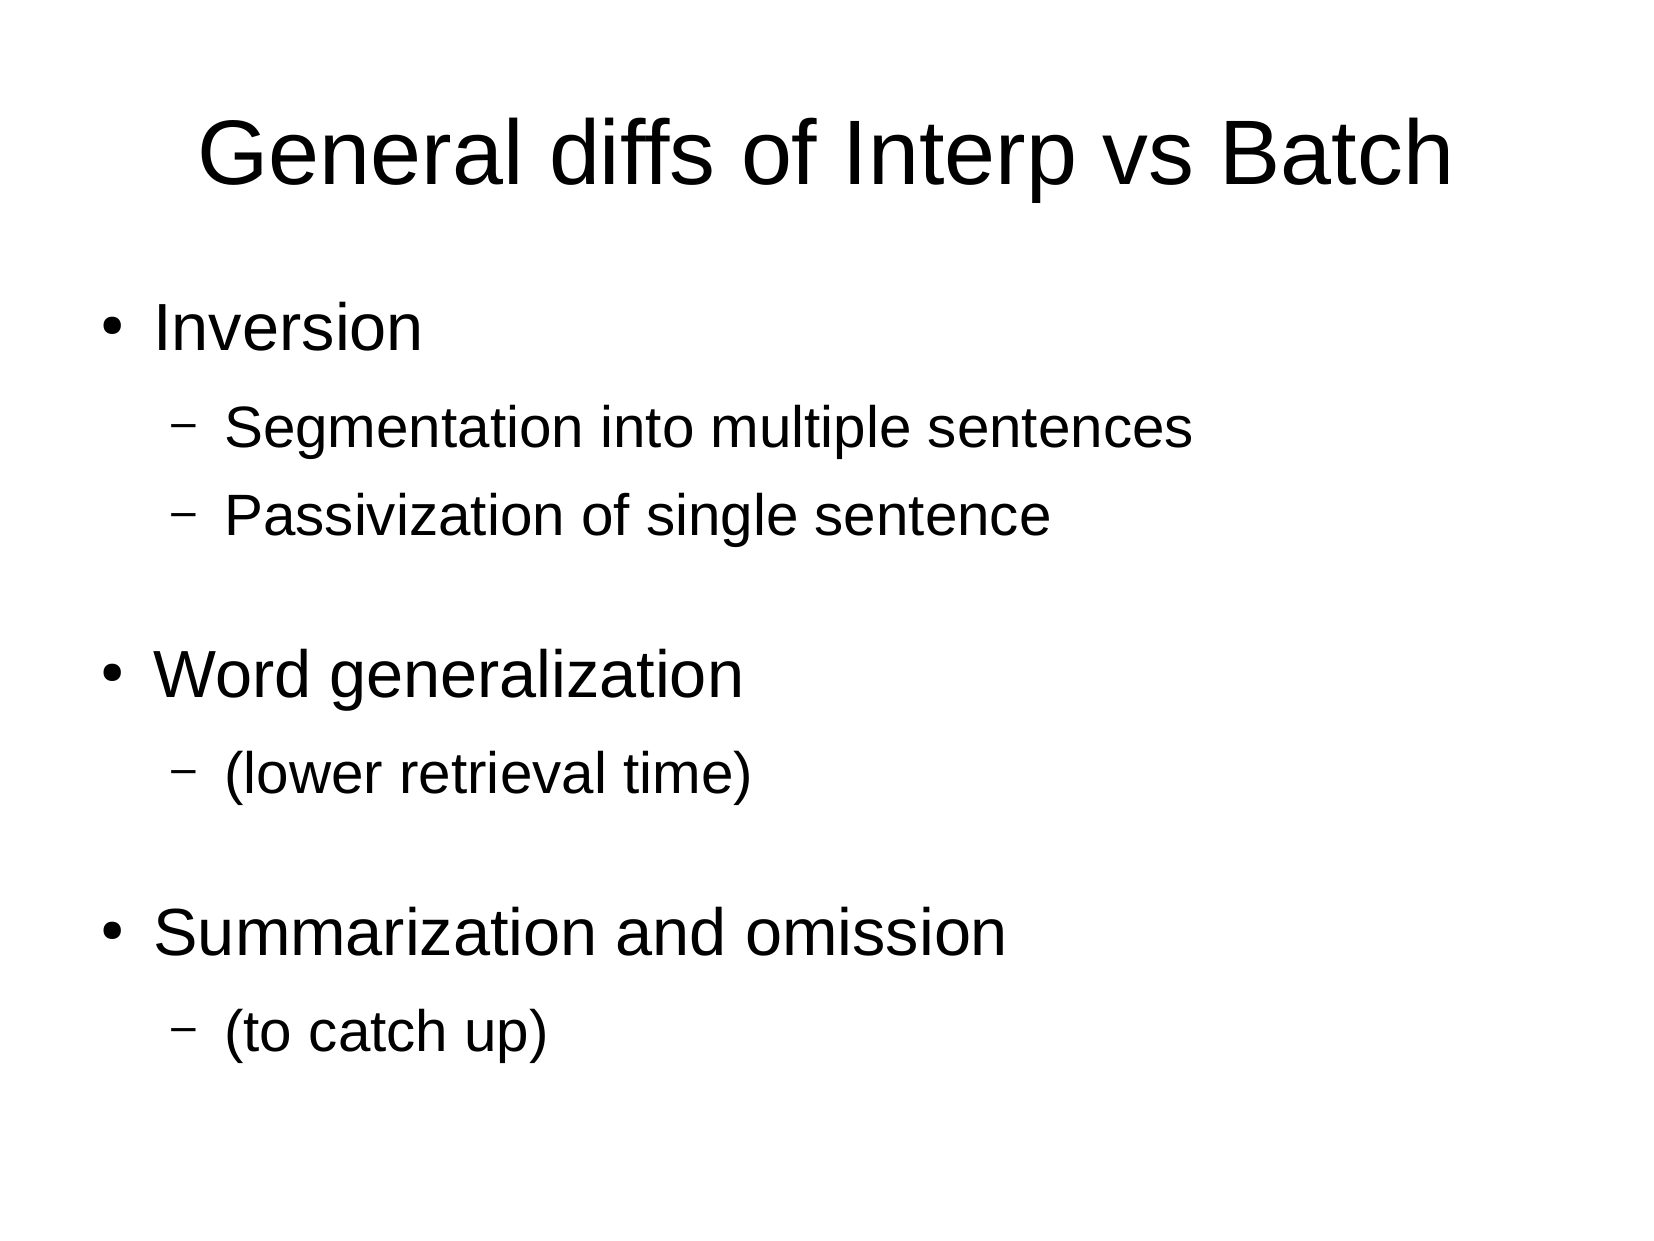

# General diffs of Interp vs Batch
Inversion
Segmentation into multiple sentences
Passivization of single sentence
Word generalization
(lower retrieval time)
Summarization and omission
(to catch up)